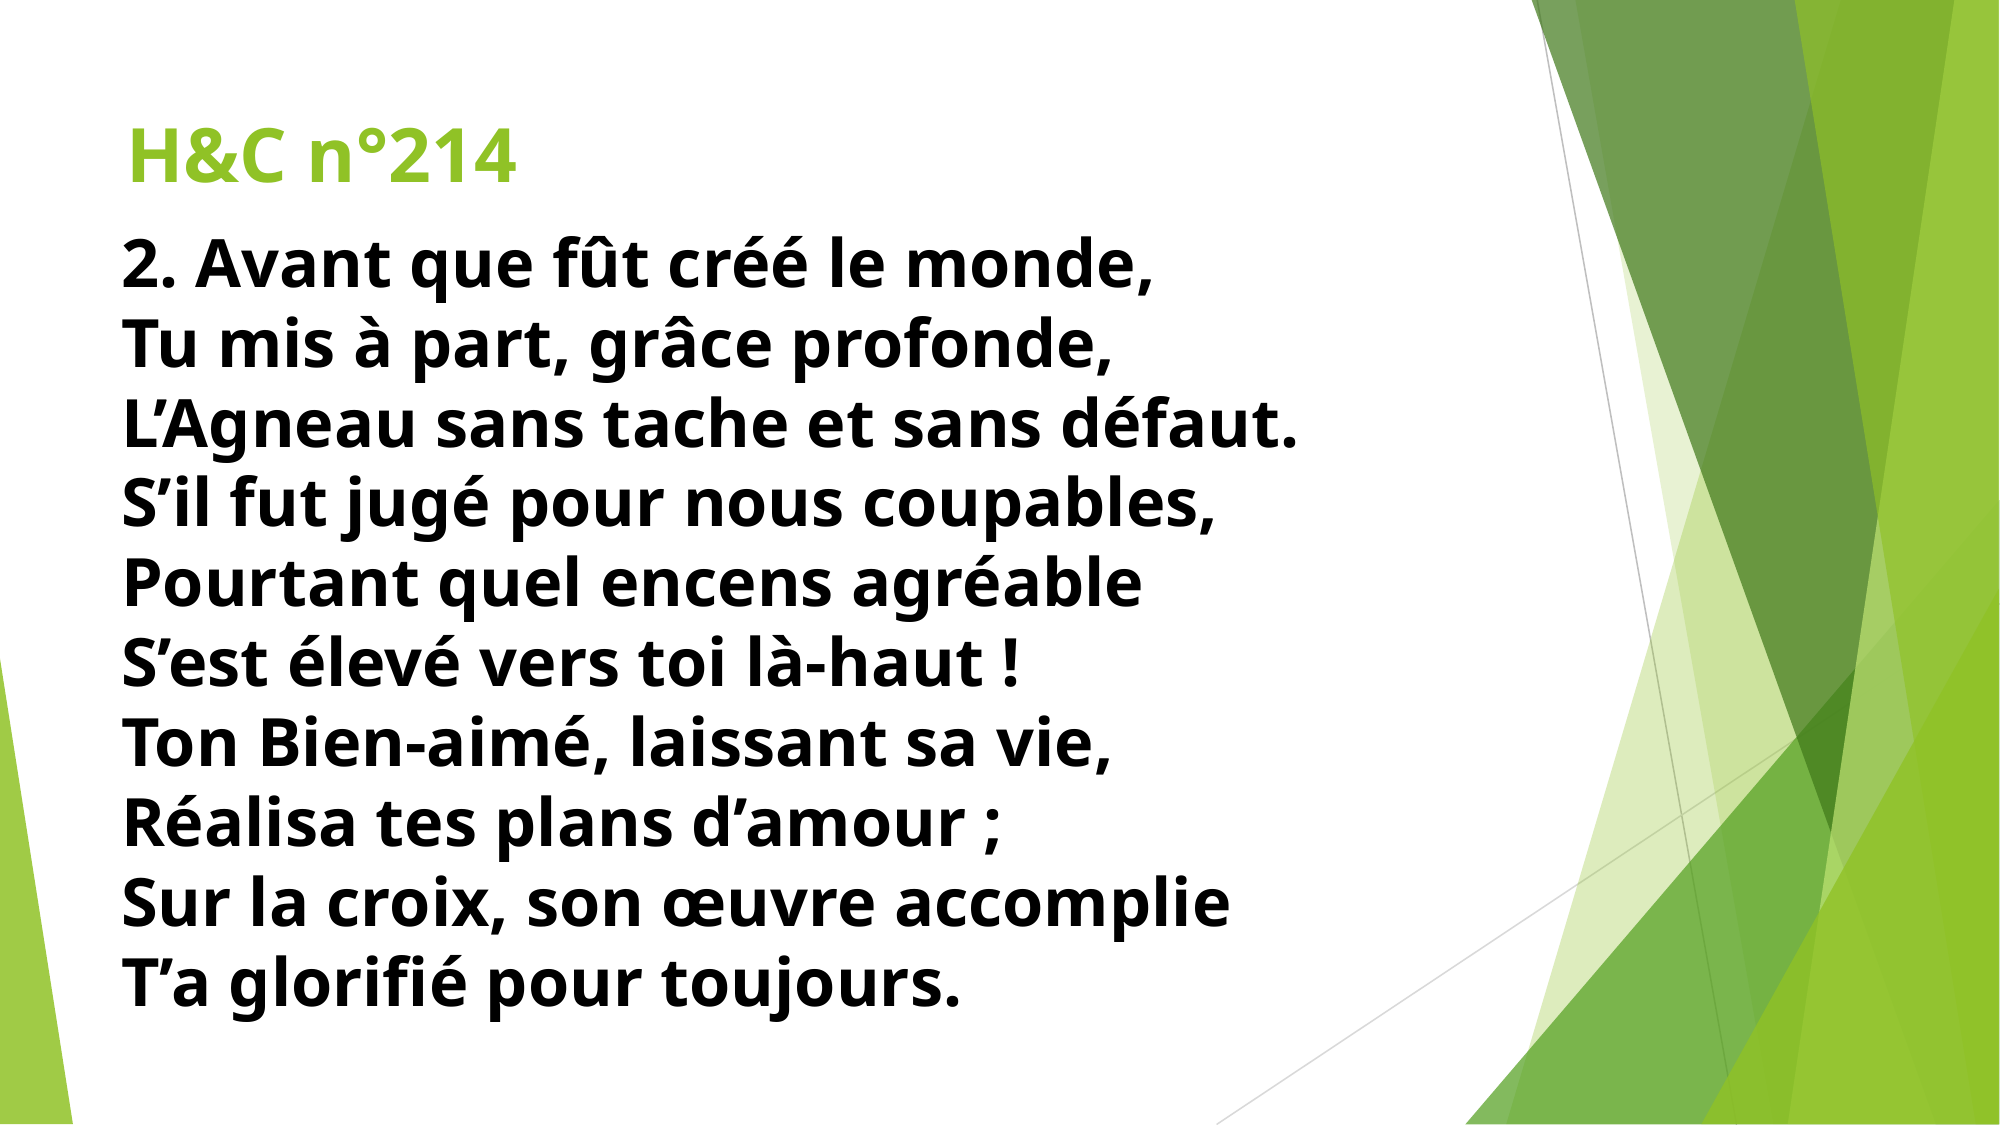

H&C n°214
2. Avant que fût créé le monde,
Tu mis à part, grâce profonde,
L’Agneau sans tache et sans défaut.
S’il fut jugé pour nous coupables,
Pourtant quel encens agréable
S’est élevé vers toi là-haut !
Ton Bien-aimé, laissant sa vie,
Réalisa tes plans d’amour ;
Sur la croix, son œuvre accomplie
T’a glorifié pour toujours.